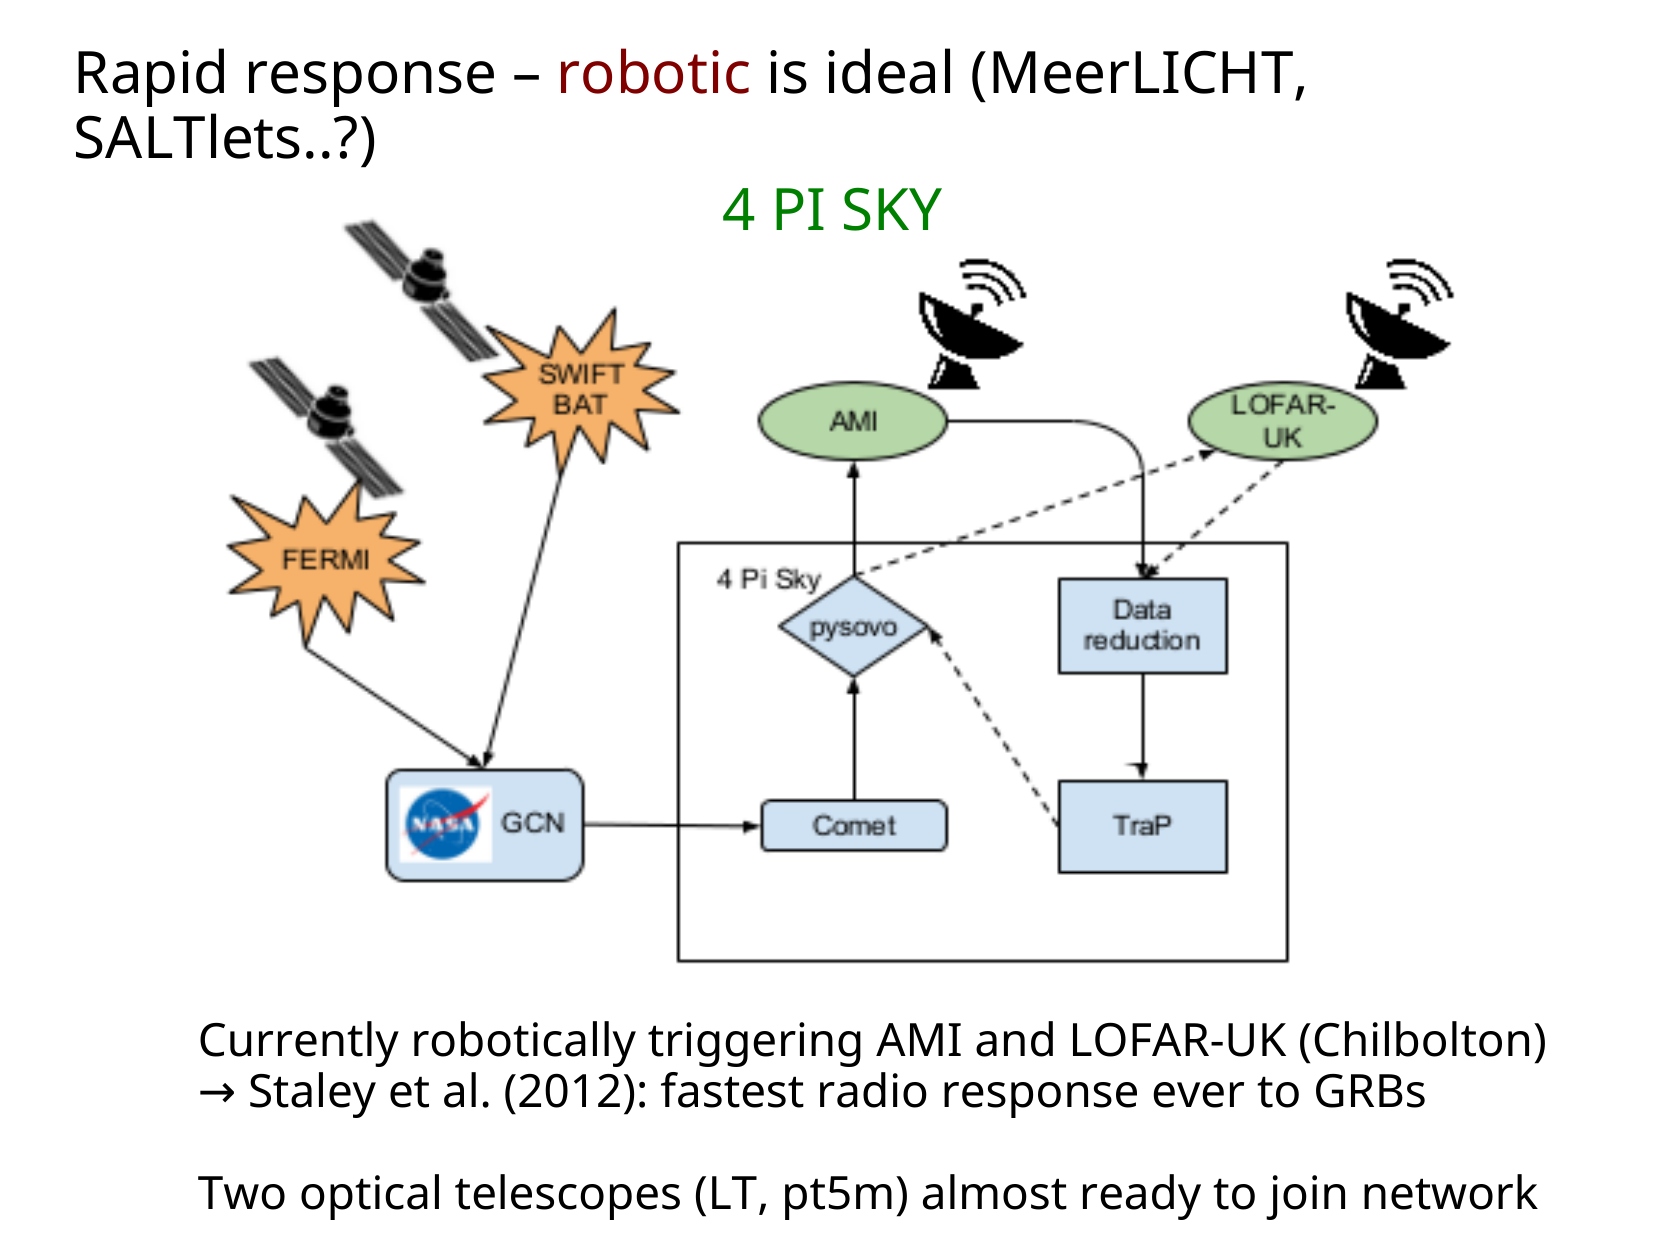

Rapid response – robotic is ideal (MeerLICHT, SALTlets..?)
4 PI SKY
Currently robotically triggering AMI and LOFAR-UK (Chilbolton)
→ Staley et al. (2012): fastest radio response ever to GRBs
Two optical telescopes (LT, pt5m) almost ready to join network